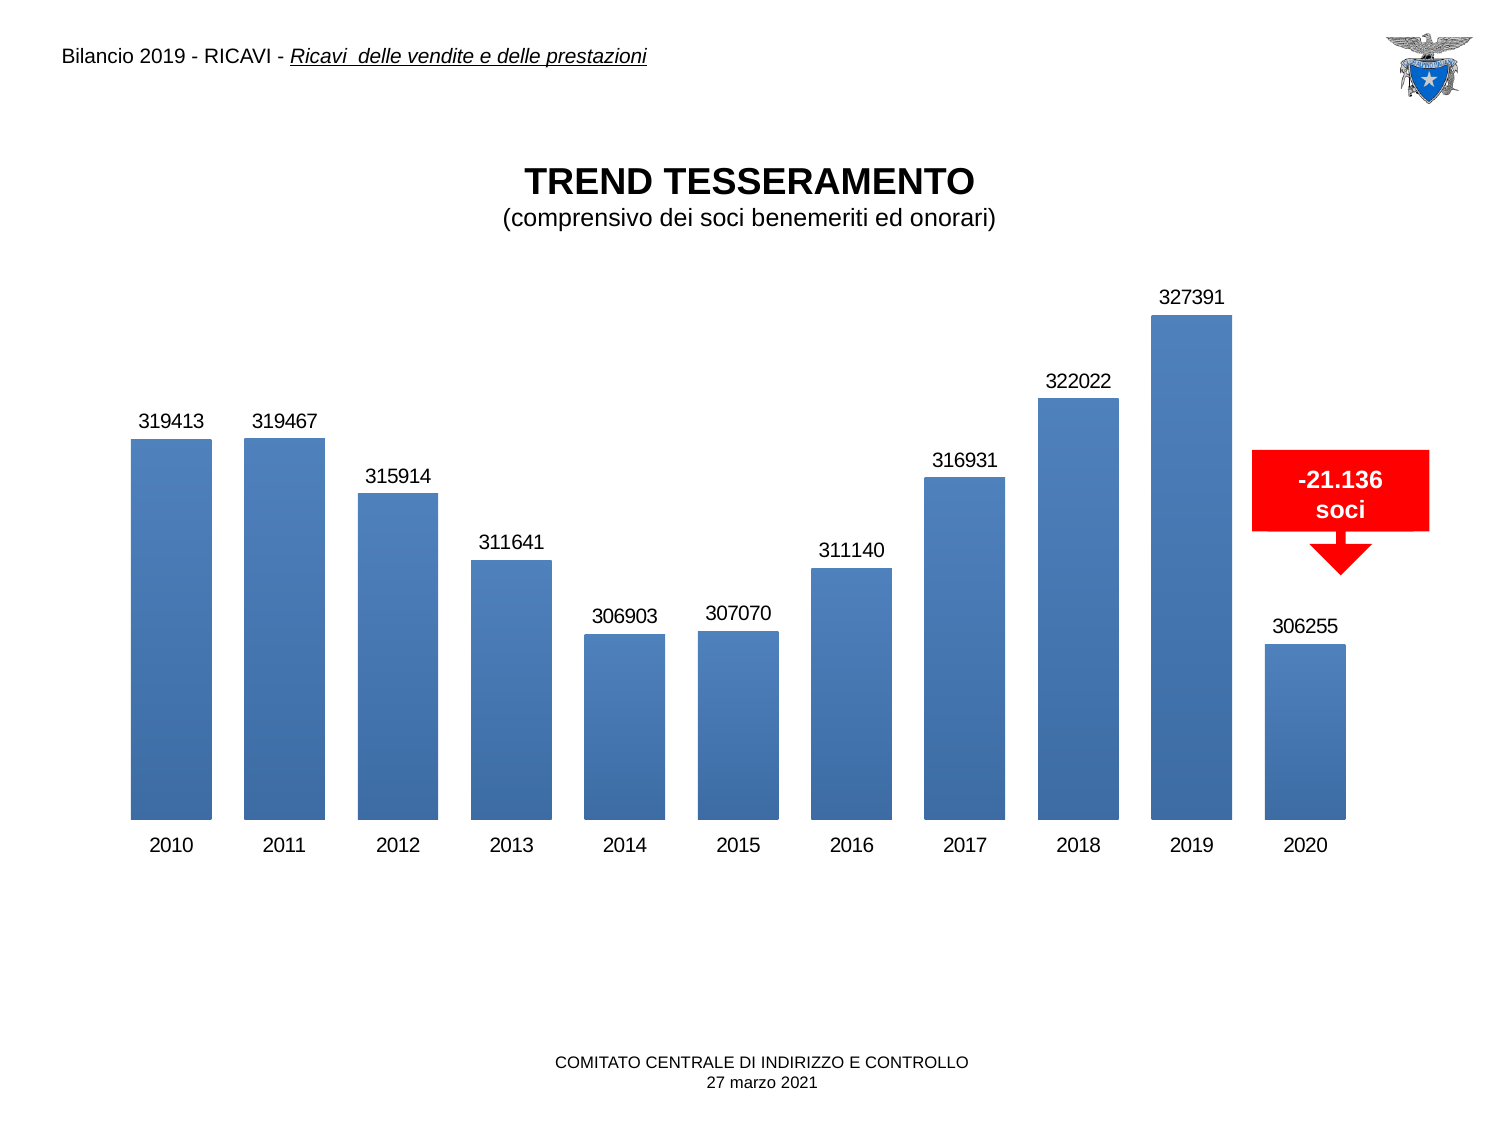

Bilancio 2019 - RICAVI - Ricavi delle vendite e delle prestazioni
TREND TESSERAMENTO
(comprensivo dei soci benemeriti ed onorari)
### Chart
| Category | Series1 |
|---|---|
| 2010 | 319413.0 |
| 2011 | 319467.0 |
| 2012 | 315914.0 |
| 2013 | 311641.0 |
| 2014 | 306903.0 |
| 2015 | 307070.0 |
| 2016 | 311140.0 |
| 2017 | 316931.0 |
| 2018 | 322022.0 |
| 2019 | 327391.0 |
| 2020 | 306255.0 |
-21.136 soci
COMITATO CENTRALE DI INDIRIZZO E CONTROLLO
27 marzo 2021